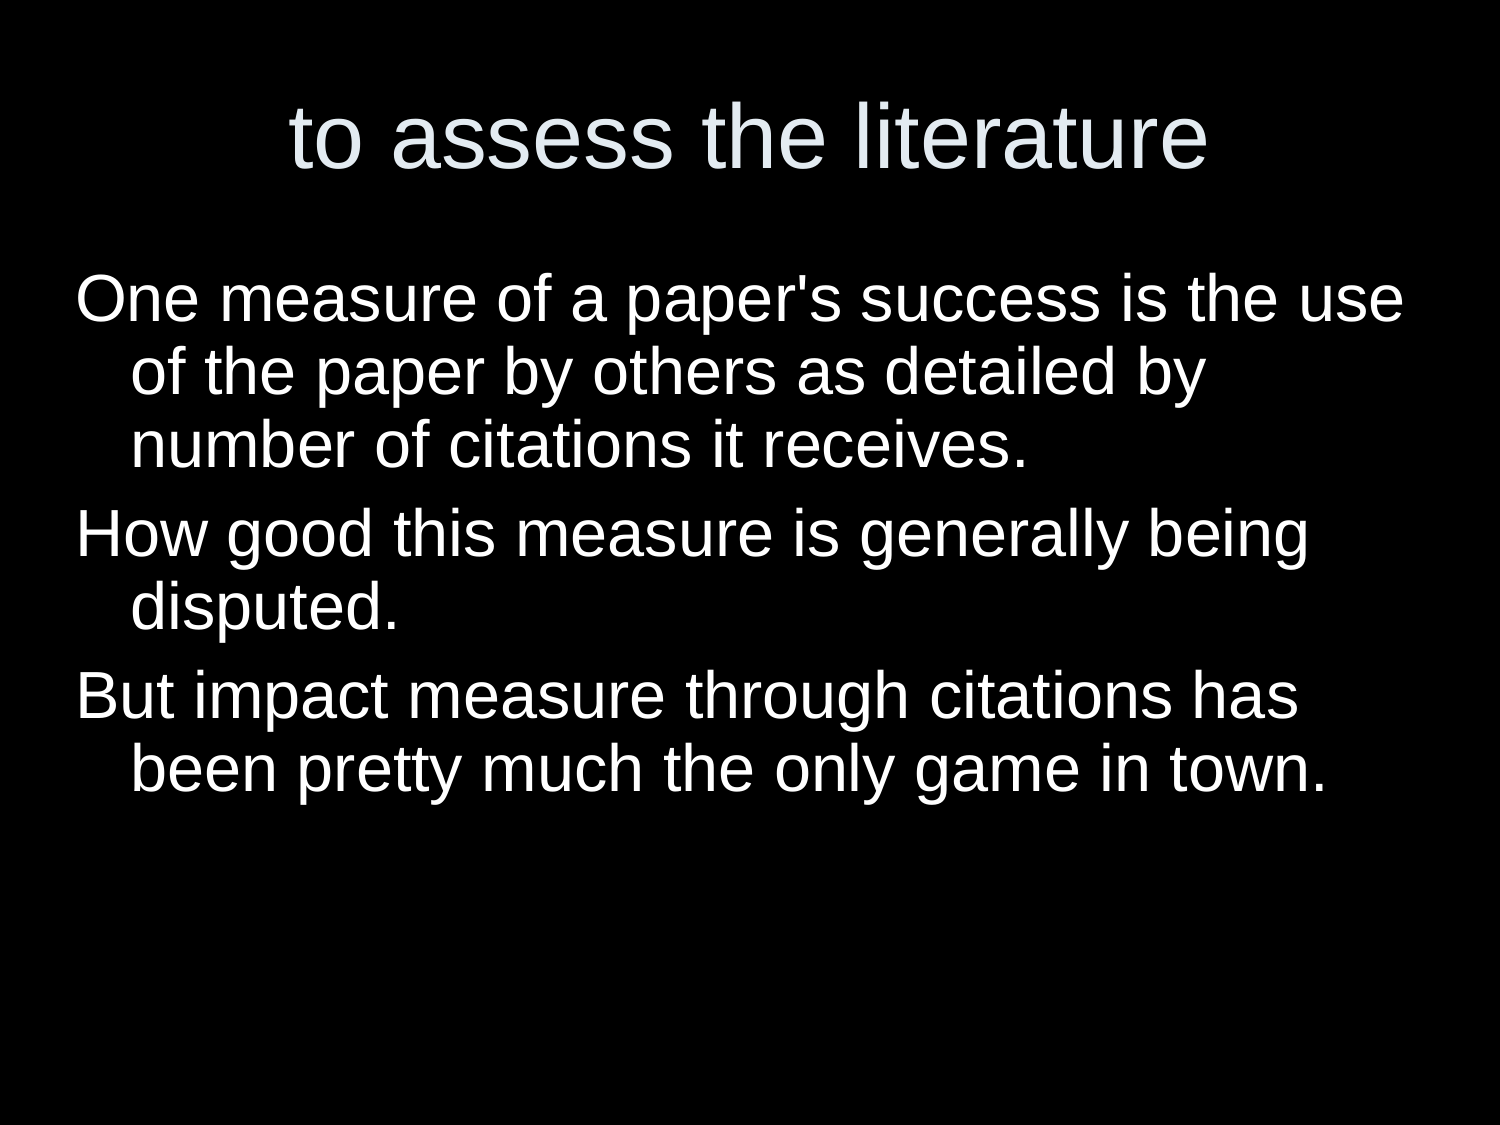

# to assess the literature
One measure of a paper's success is the use of the paper by others as detailed by number of citations it receives.
How good this measure is generally being disputed.
But impact measure through citations has been pretty much the only game in town.